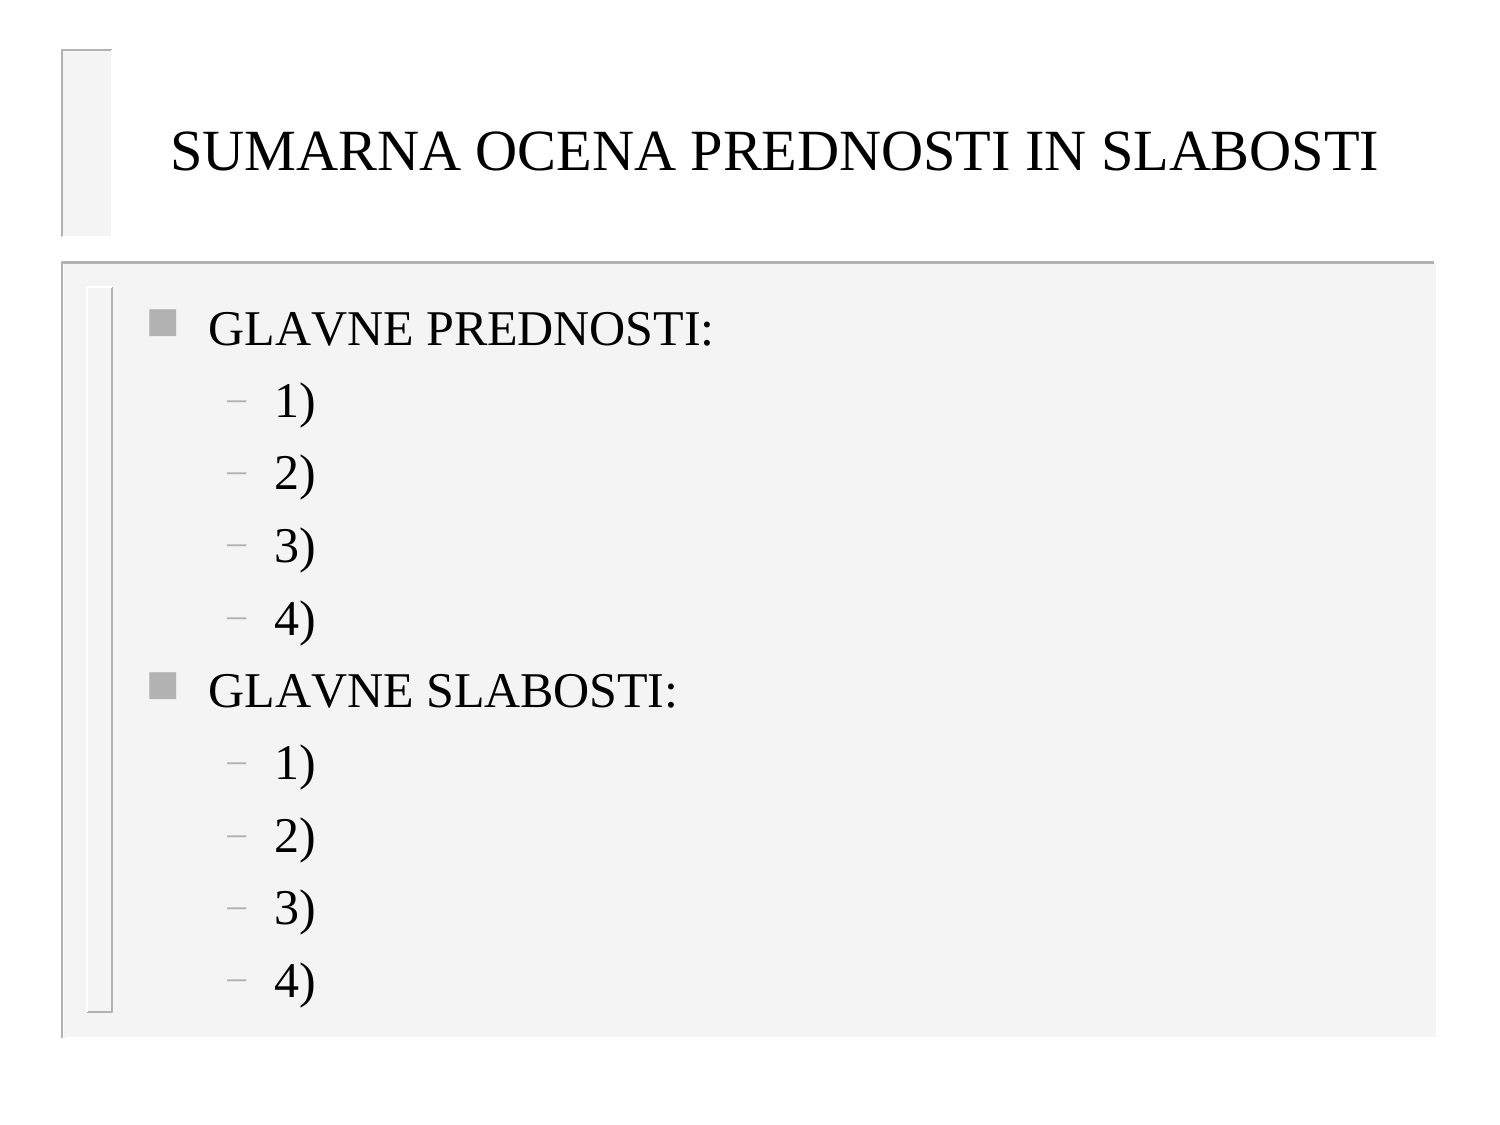

# SUMARNA OCENA PREDNOSTI IN SLABOSTI
GLAVNE PREDNOSTI:
1)
2)
3)
4)
GLAVNE SLABOSTI:
1)
2)
3)
4)